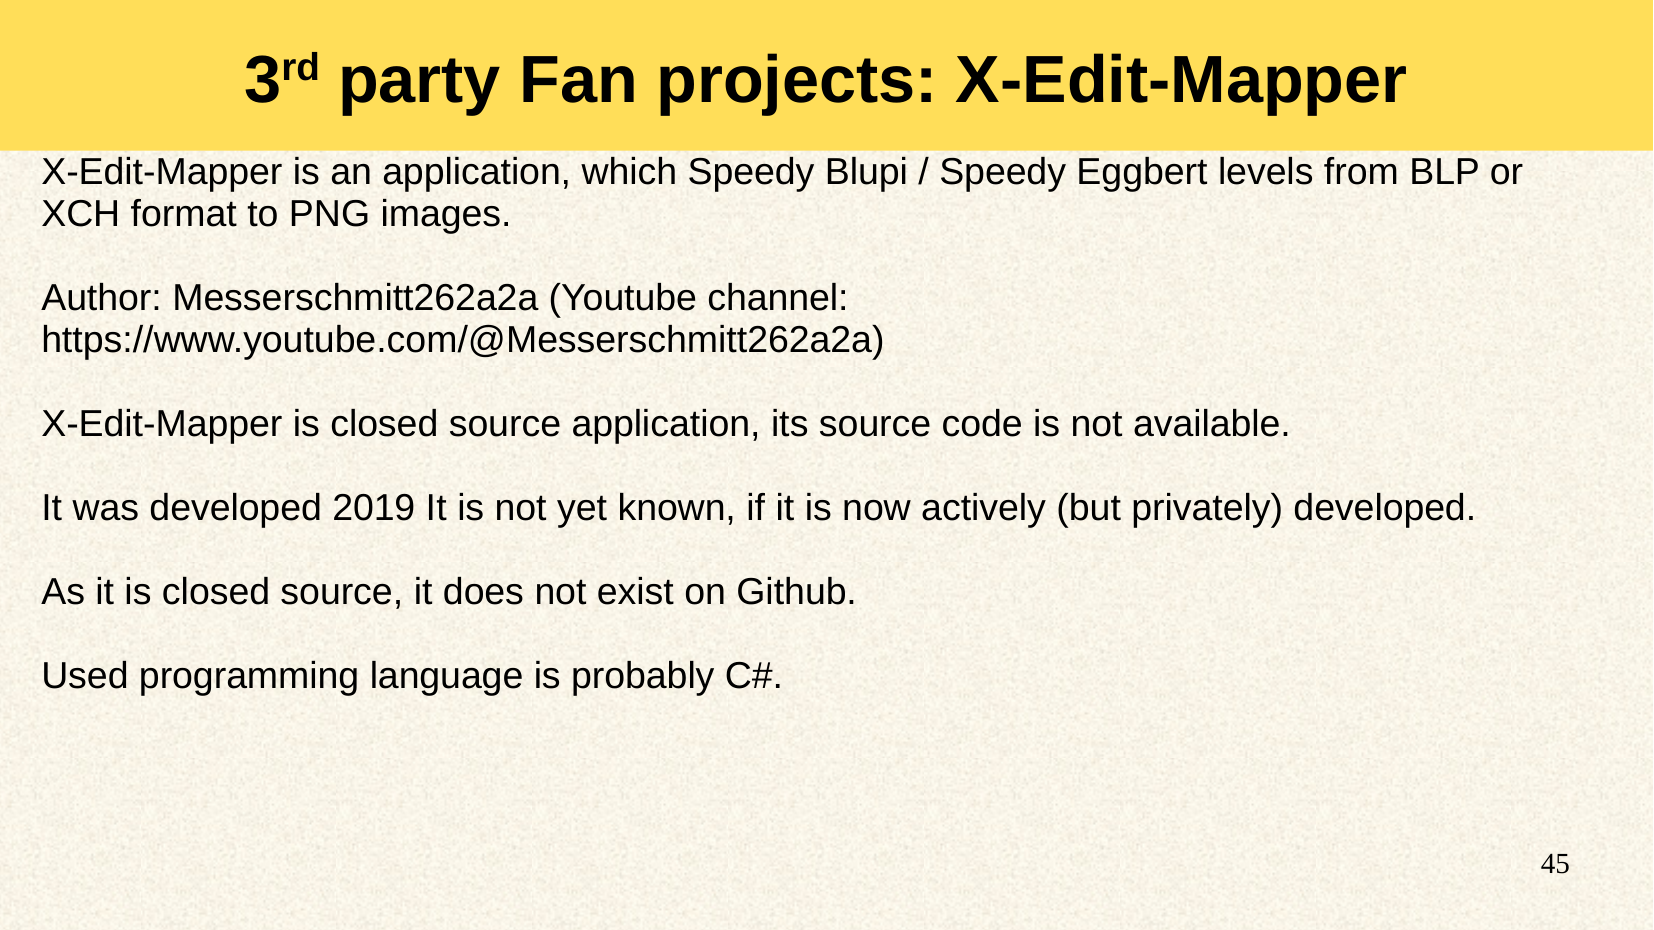

# 3rd party Fan projects: X-Edit-Mapper
X-Edit-Mapper is an application, which Speedy Blupi / Speedy Eggbert levels from BLP or XCH format to PNG images.
Author: Messerschmitt262a2a (Youtube channel: https://www.youtube.com/@Messerschmitt262a2a)
X-Edit-Mapper is closed source application, its source code is not available.
It was developed 2019 It is not yet known, if it is now actively (but privately) developed.
As it is closed source, it does not exist on Github.
Used programming language is probably C#.
45